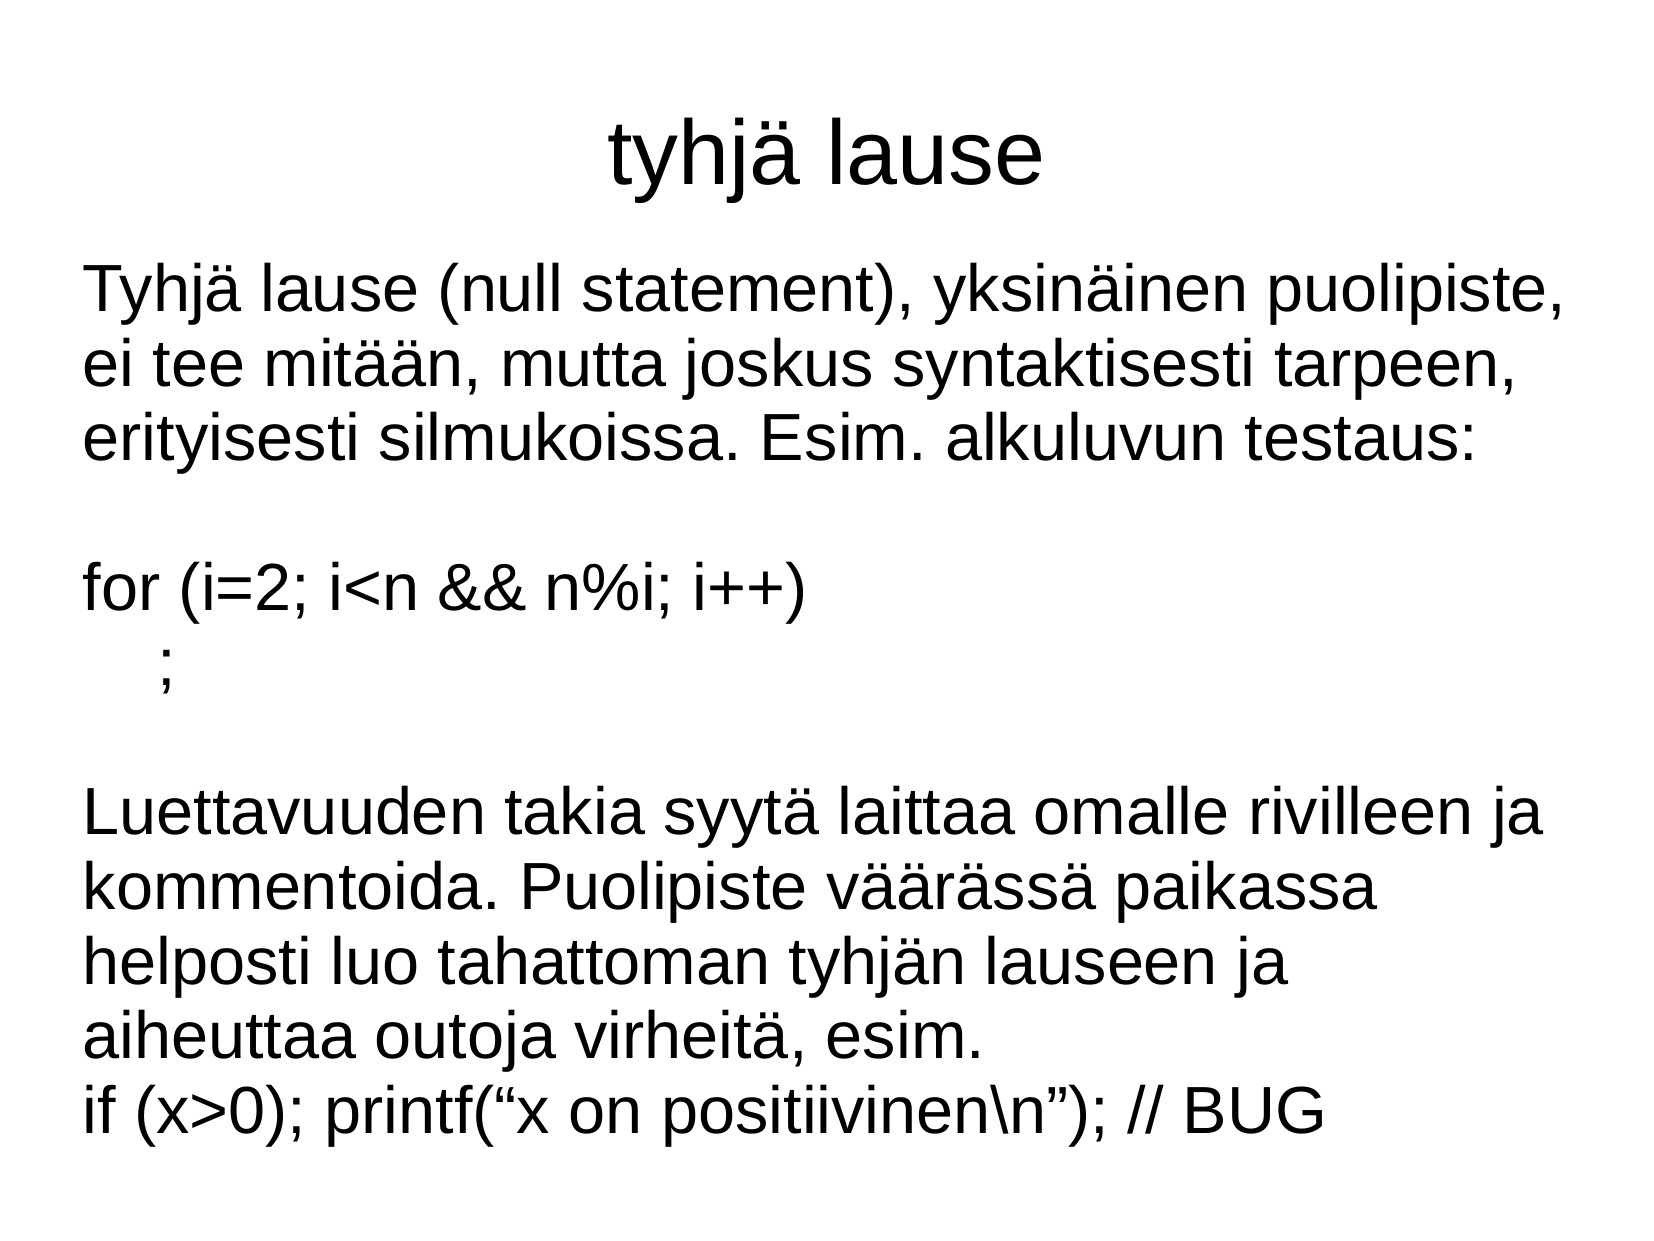

# tyhjä lause
Tyhjä lause (null statement), yksinäinen puolipiste, ei tee mitään, mutta joskus syntaktisesti tarpeen, erityisesti silmukoissa. Esim. alkuluvun testaus:
for (i=2; i<n && n%i; i++)
	;
Luettavuuden takia syytä laittaa omalle rivilleen ja kommentoida. Puolipiste väärässä paikassa helposti luo tahattoman tyhjän lauseen ja aiheuttaa outoja virheitä, esim.
if (x>0); printf(“x on positiivinen\n”); // BUG